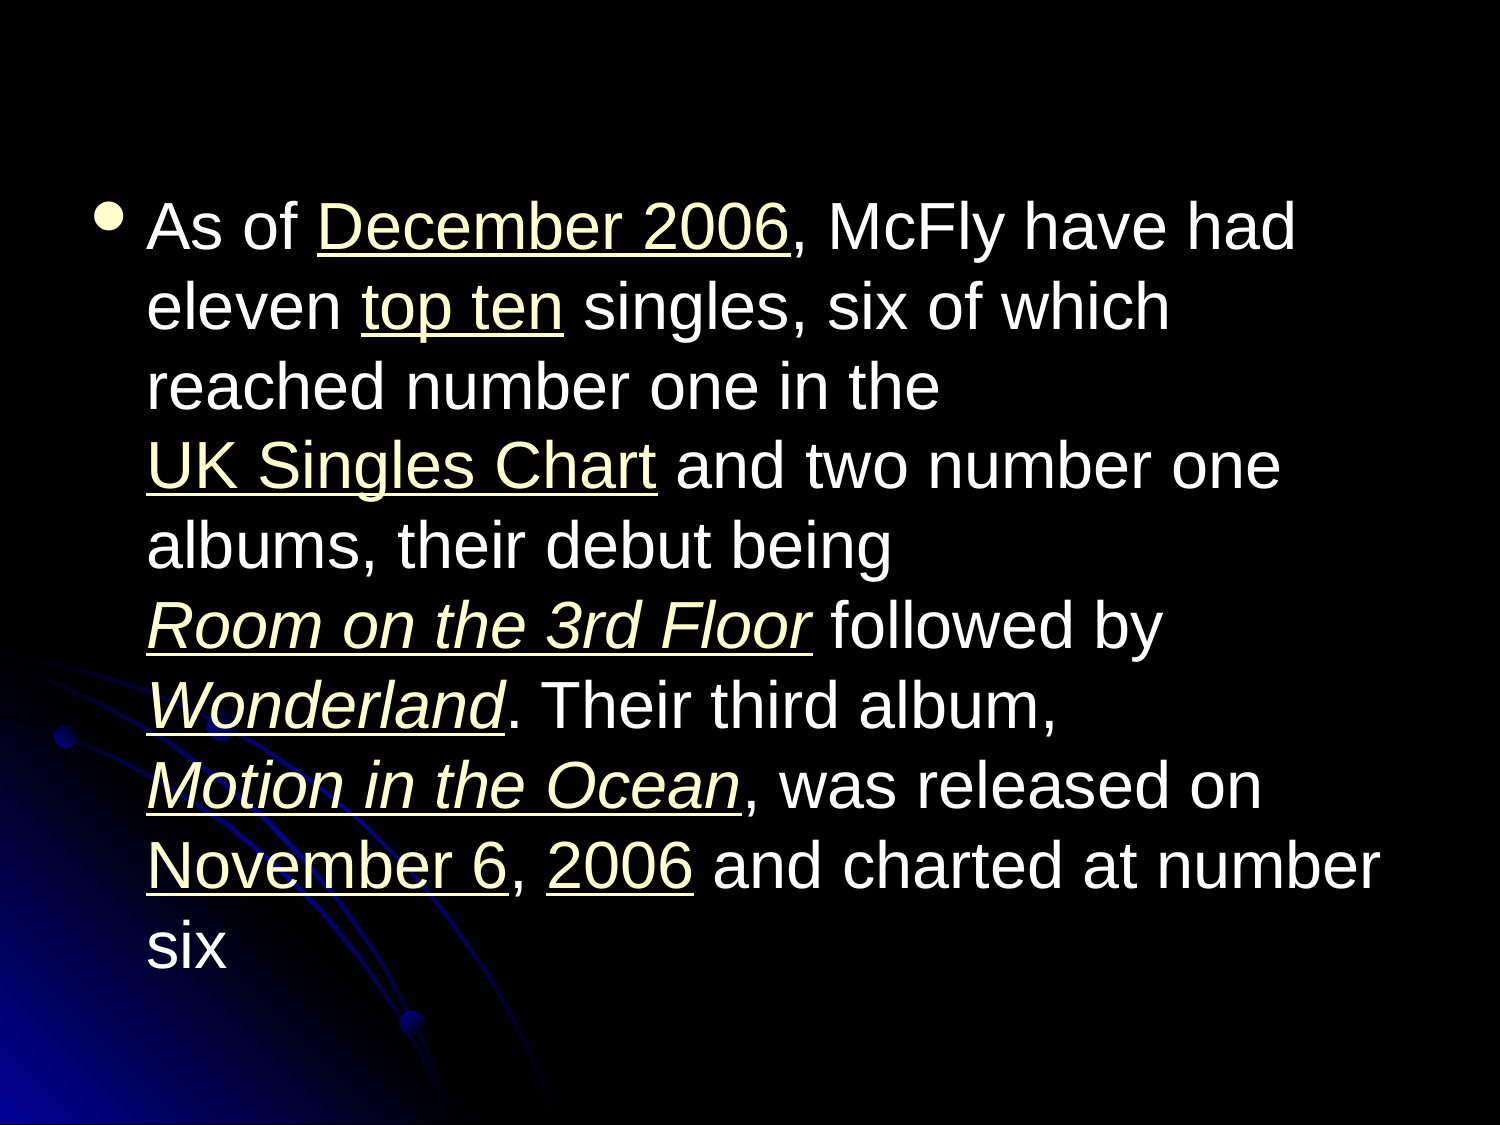

# As of December 2006, McFly have had eleven top ten singles, six of which reached number one in the UK Singles Chart and two number one albums, their debut being Room on the 3rd Floor followed by Wonderland. Their third album, Motion in the Ocean, was released on November 6, 2006 and charted at number six